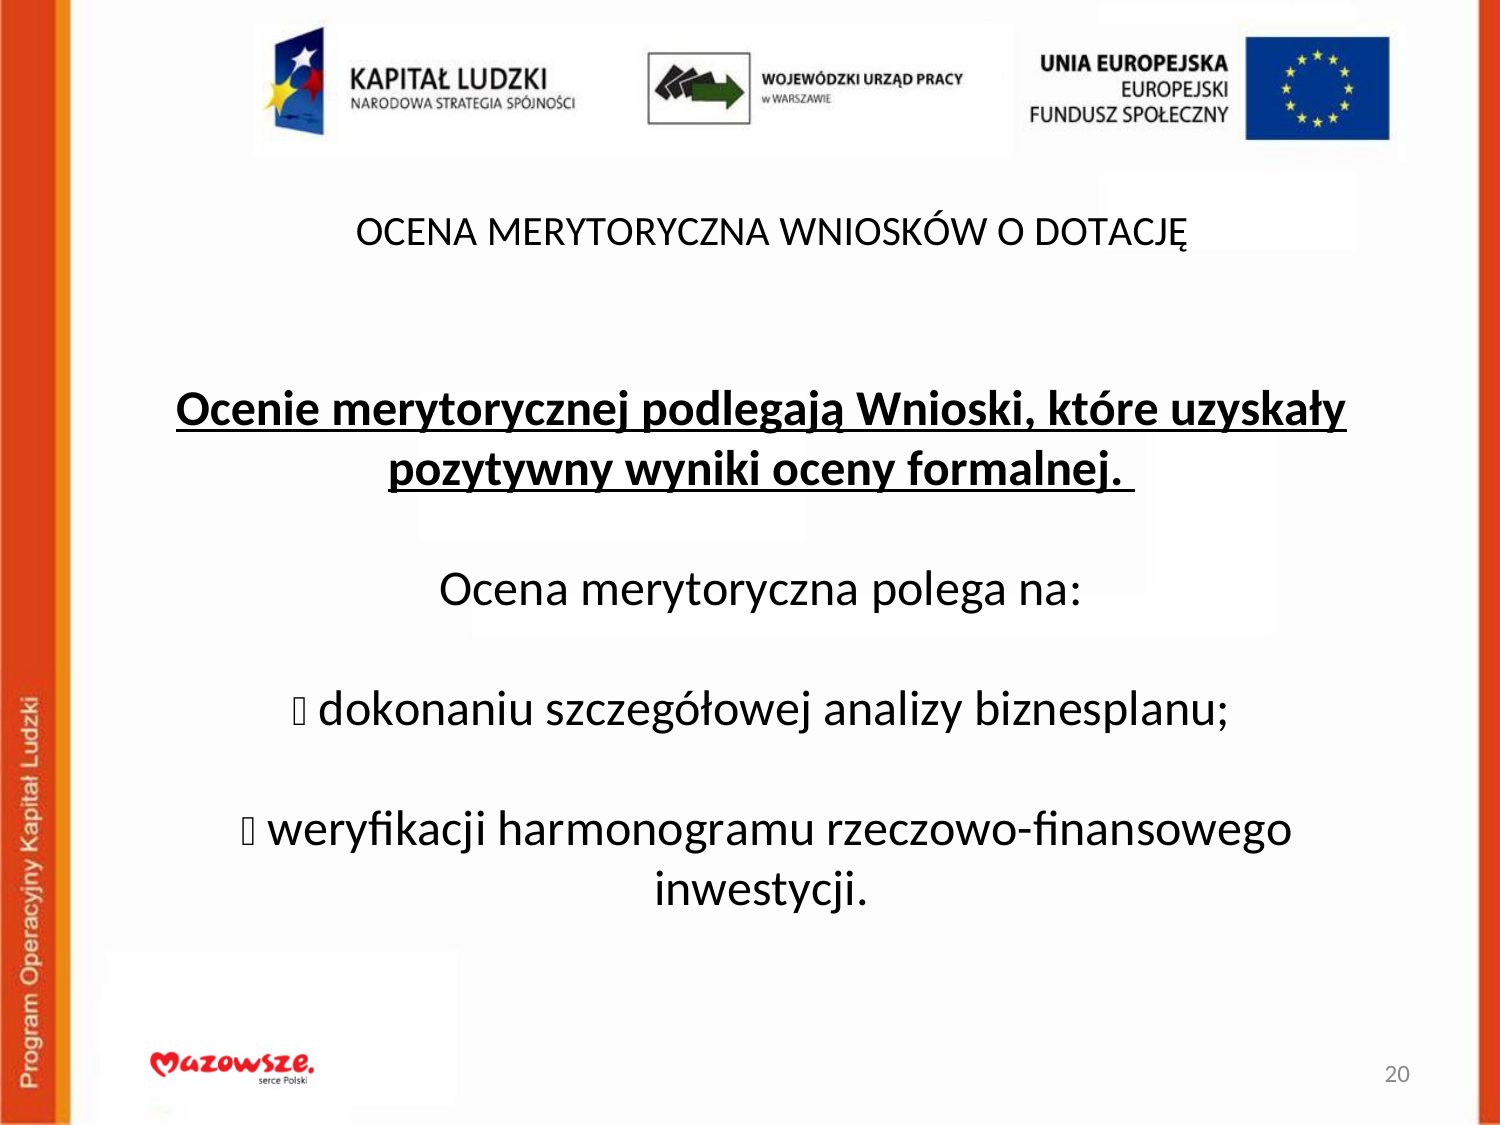

OCENA MERYTORYCZNA WNIOSKÓW O DOTACJĘ
# Ocenie merytorycznej podlegają Wnioski, które uzyskały pozytywny wyniki oceny formalnej. Ocena merytoryczna polega na: dokonaniu szczegółowej analizy biznesplanu; weryfikacji harmonogramu rzeczowo-finansowego inwestycji.